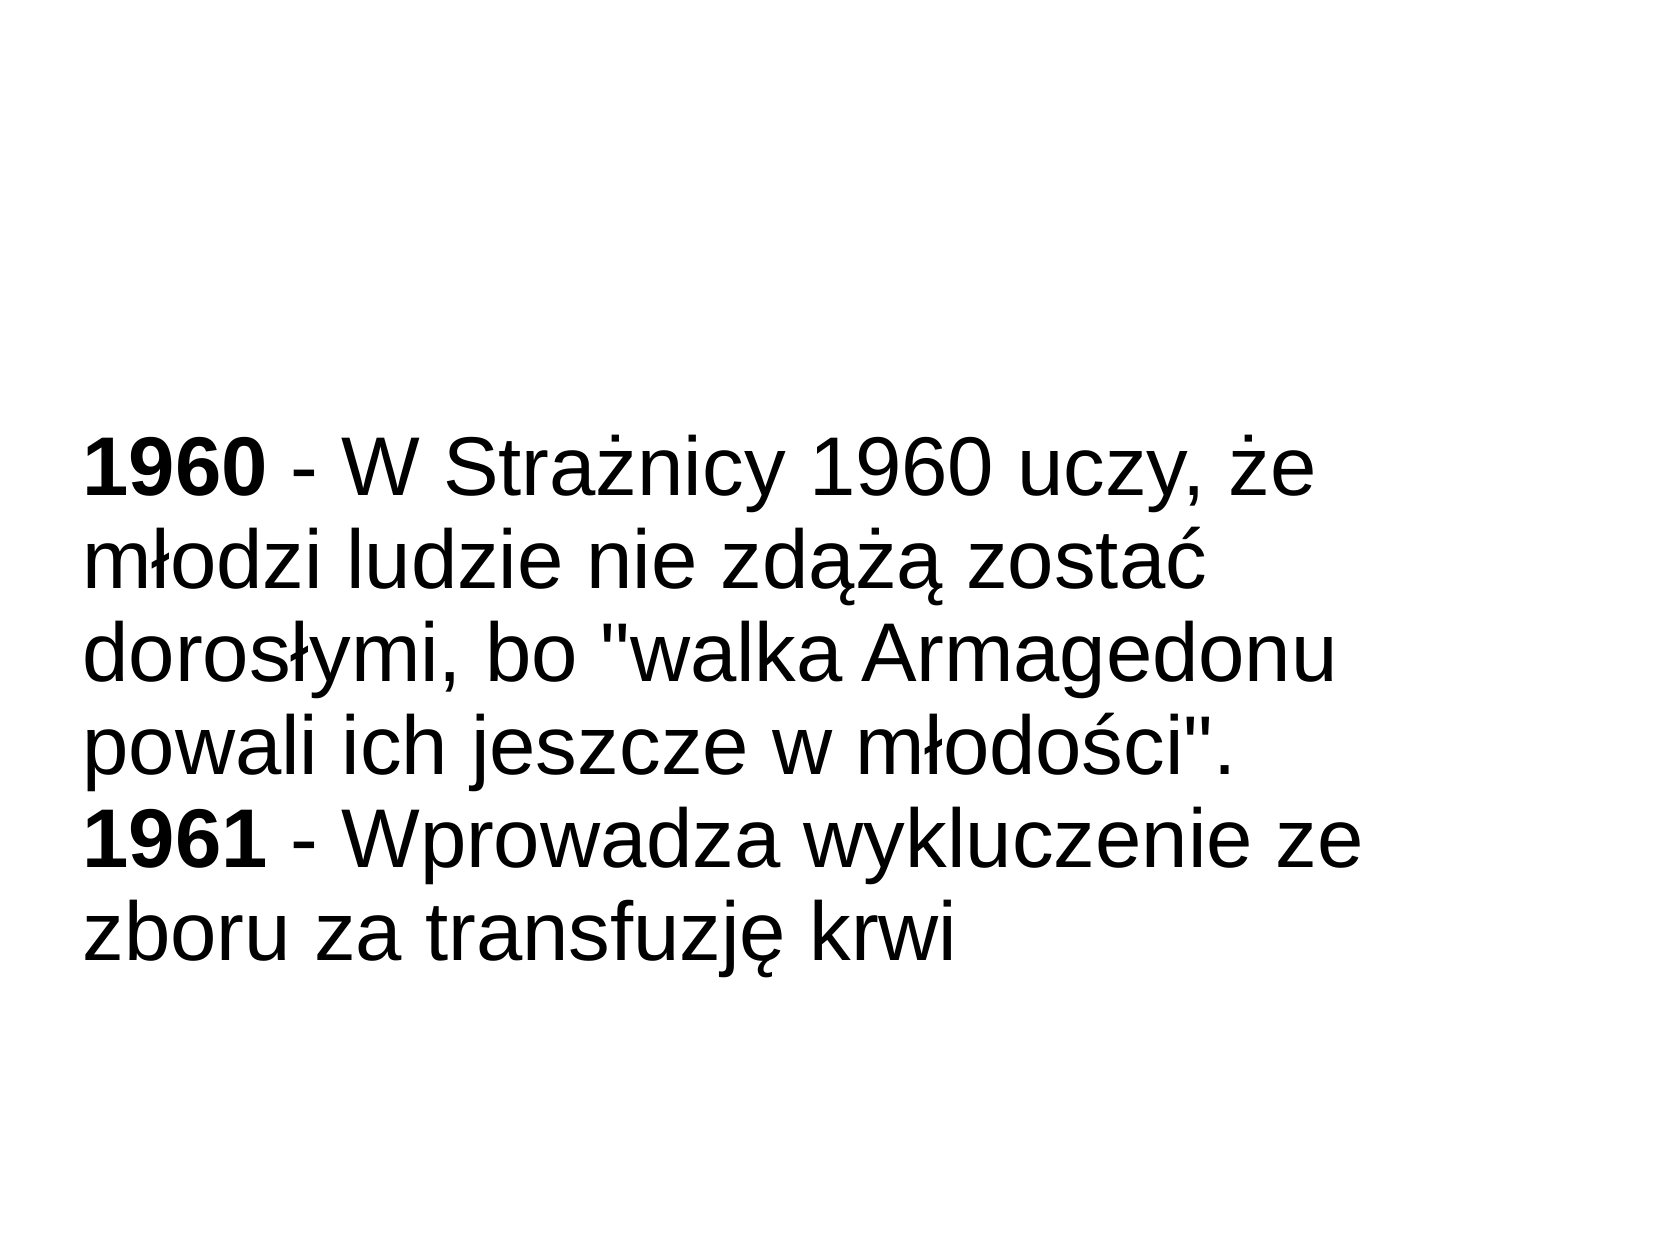

#
1960 - W Strażnicy 1960 uczy, że młodzi ludzie nie zdążą zostać dorosłymi, bo "walka Armagedonu powali ich jeszcze w młodości".
1961 - Wprowadza wykluczenie ze zboru za transfuzję krwi